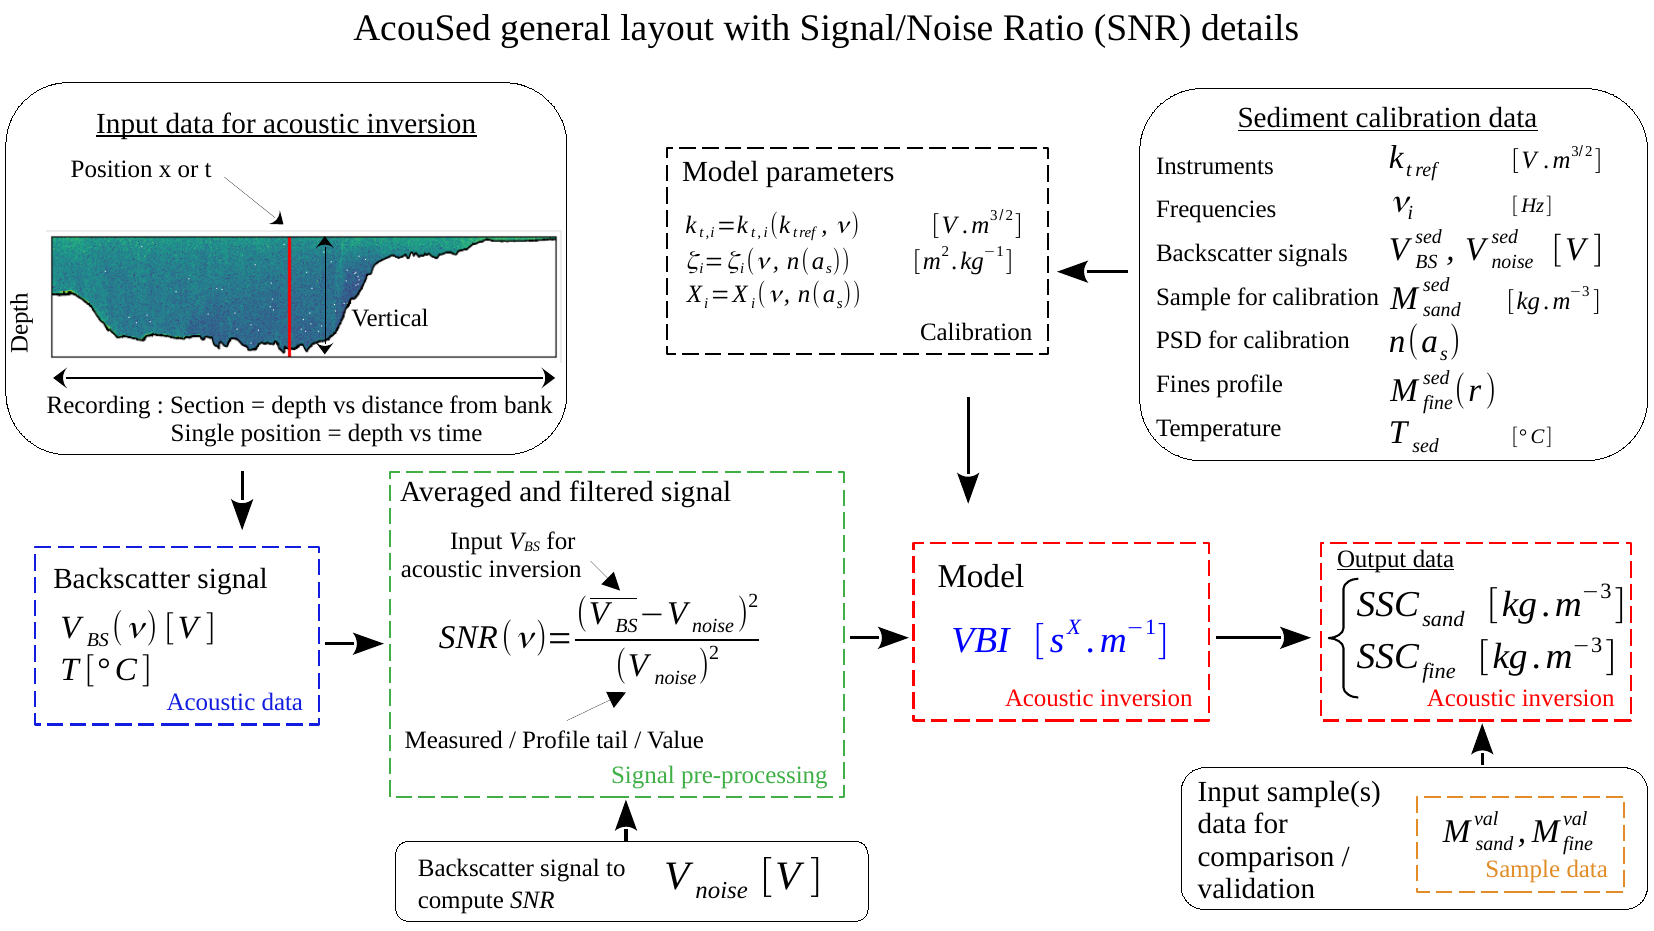

AcouSed general layout with Signal/Noise Ratio (SNR) details
Sediment calibration data
Input data for acoustic inversion
Instruments
Frequencies
Backscatter signals
Sample for calibration
PSD for calibration
Fines profile
Temperature
Position x or t
Calibration
Model parameters
Depth
Vertical
Recording : Section = depth vs distance from bank
	 Single position = depth vs time
Averaged and filtered signal
Signal pre-processing
Input VBS for
acoustic inversion
Output data
Acoustic inversion
Acoustic inversion
Acoustic data
Model
Backscatter signal
Measured / Profile tail / Value
Input sample(s) data for comparison / validation
Sample data
Backscatter signal to compute SNR